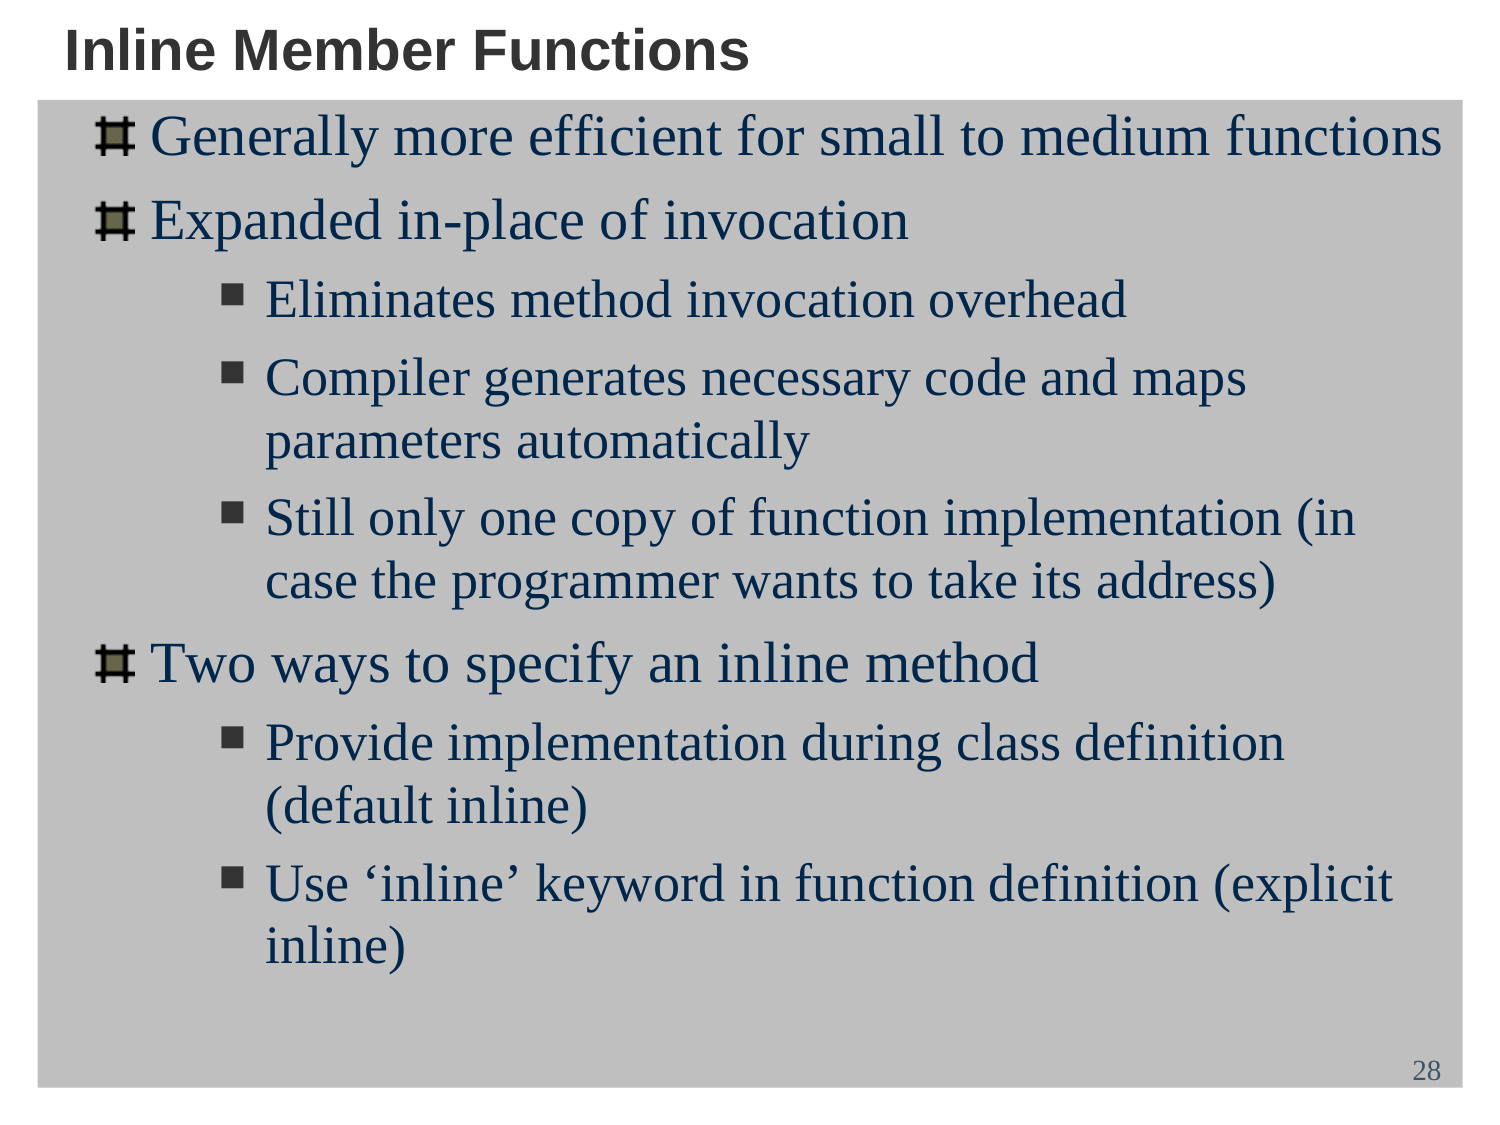

# Inline Member Functions
Generally more efficient for small to medium functions
Expanded in-place of invocation
Eliminates method invocation overhead
Compiler generates necessary code and maps parameters automatically
Still only one copy of function implementation (in case the programmer wants to take its address)
Two ways to specify an inline method
Provide implementation during class definition (default inline)
Use ‘inline’ keyword in function definition (explicit inline)